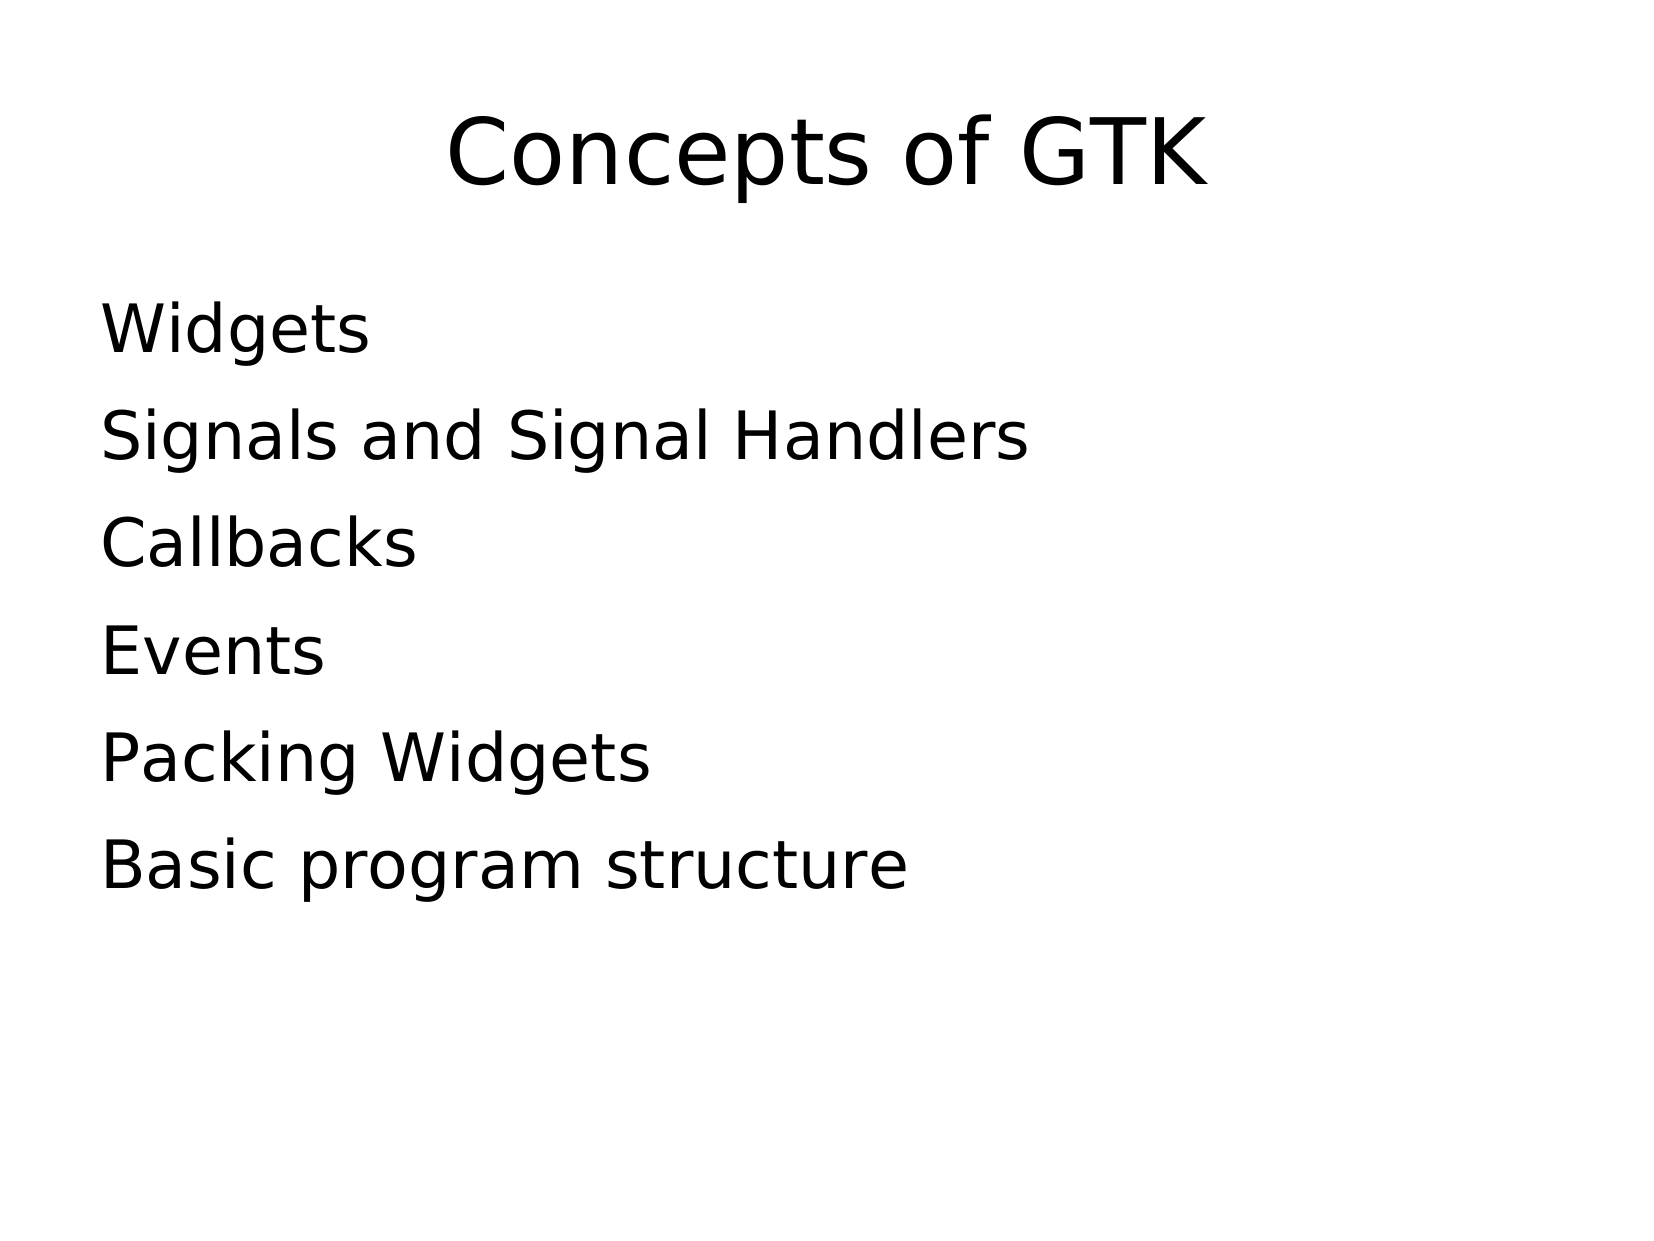

# Concepts of GTK
Widgets
Signals and Signal Handlers
Callbacks
Events
Packing Widgets
Basic program structure